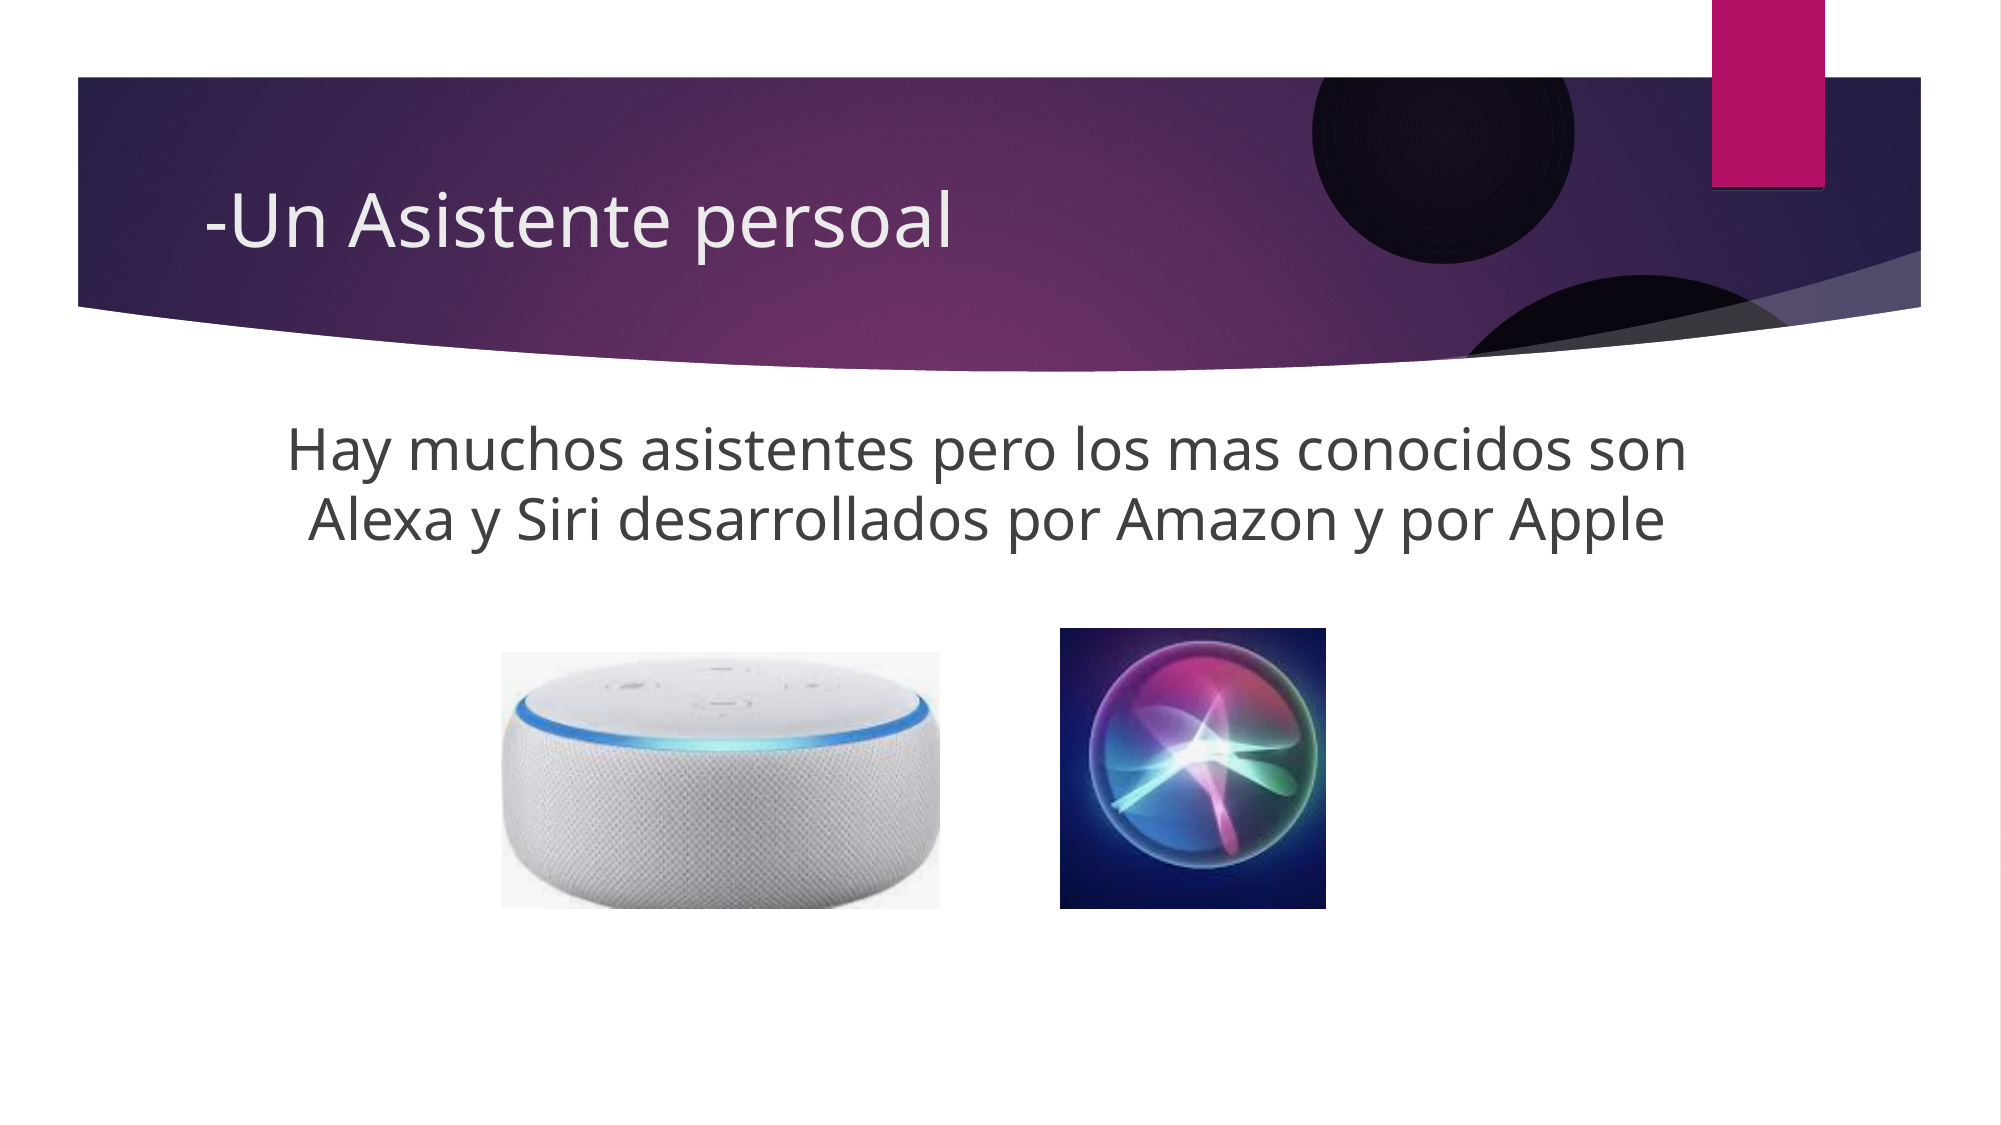

# -Un Asistente persoal
Hay muchos asistentes pero los mas conocidos son Alexa y Siri desarrollados por Amazon y por Apple